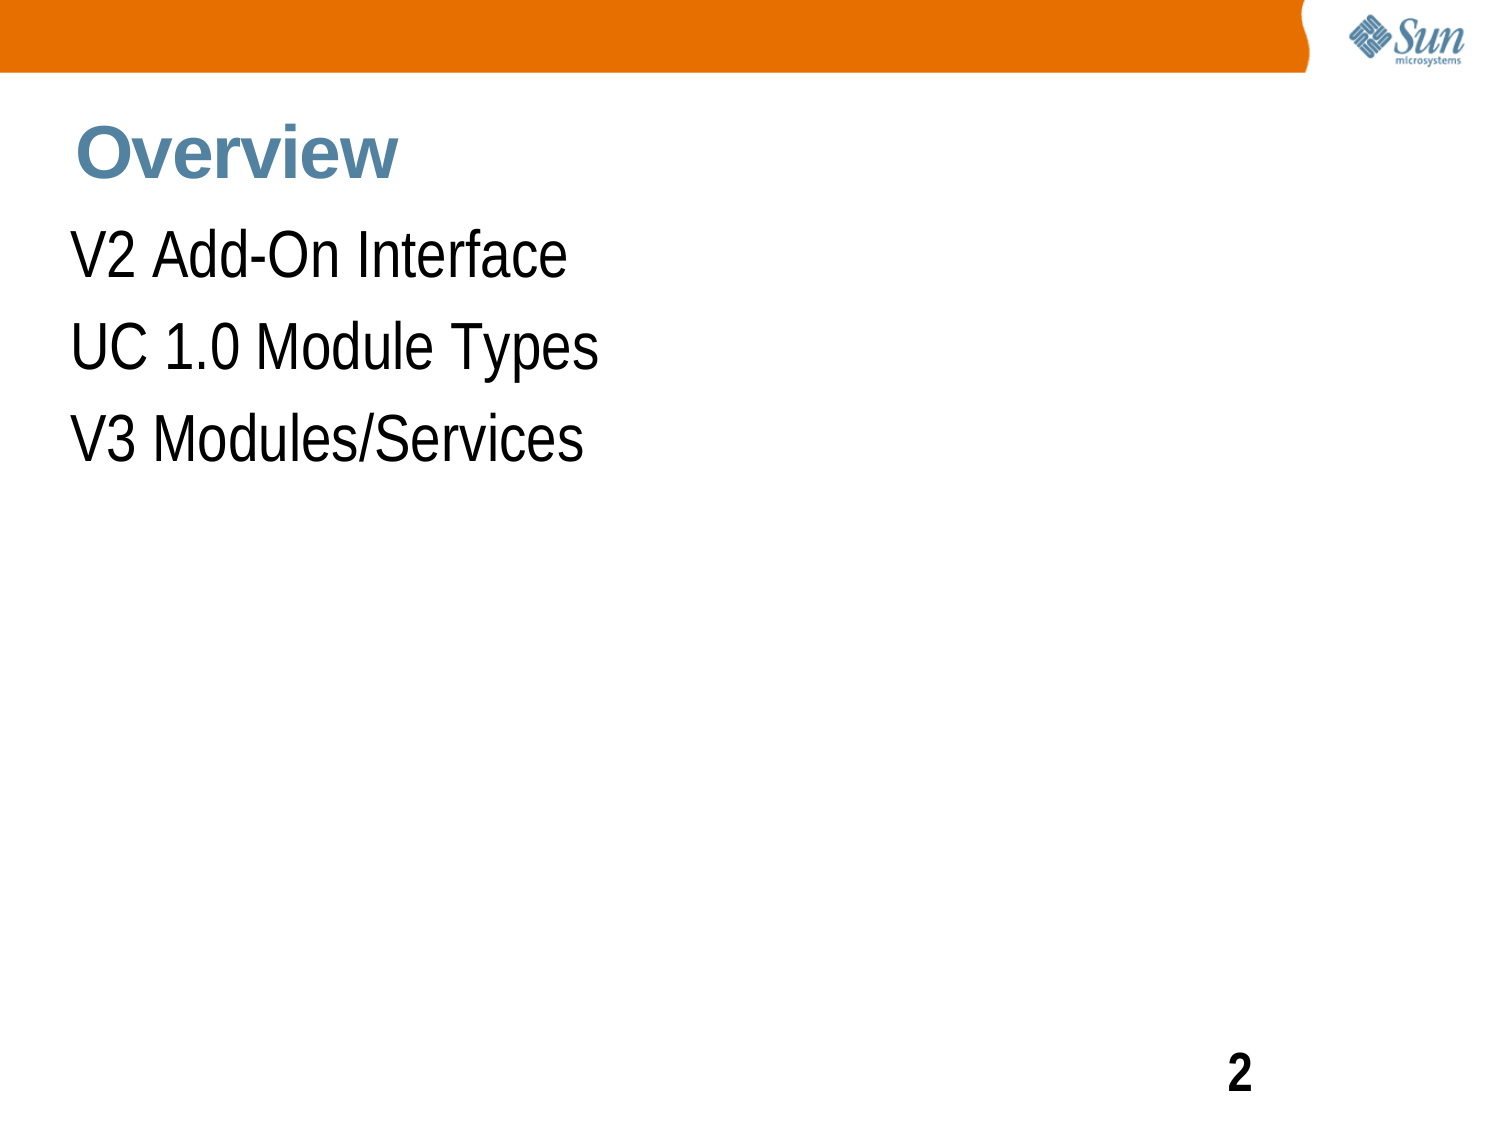

# Overview
V2 Add-On Interface
UC 1.0 Module Types
V3 Modules/Services